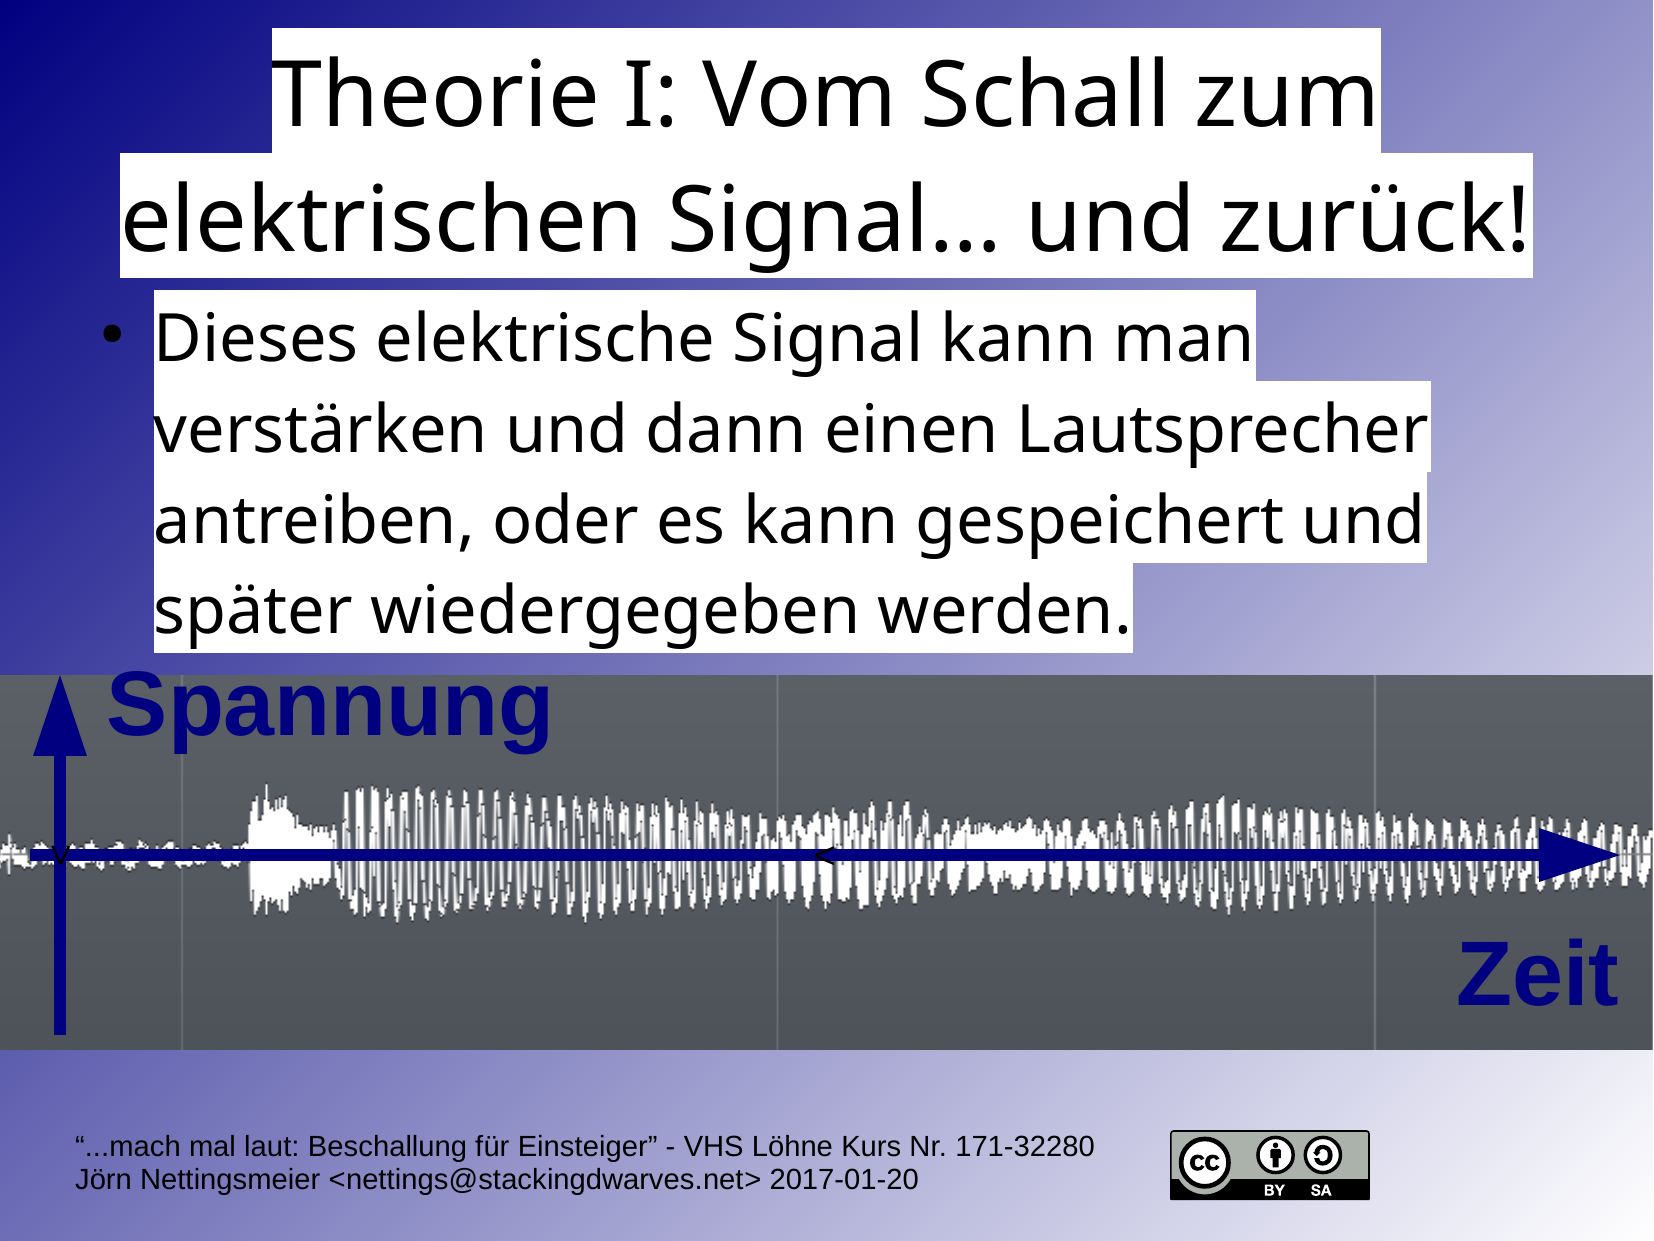

Theorie I: Vom Schall zum elektrischen Signal… und zurück!
# Dieses elektrische Signal kann man verstärken und dann einen Lautsprecher antreiben, oder es kann gespeichert und später wiedergegeben werden.
Spannung
<
<
Zeit